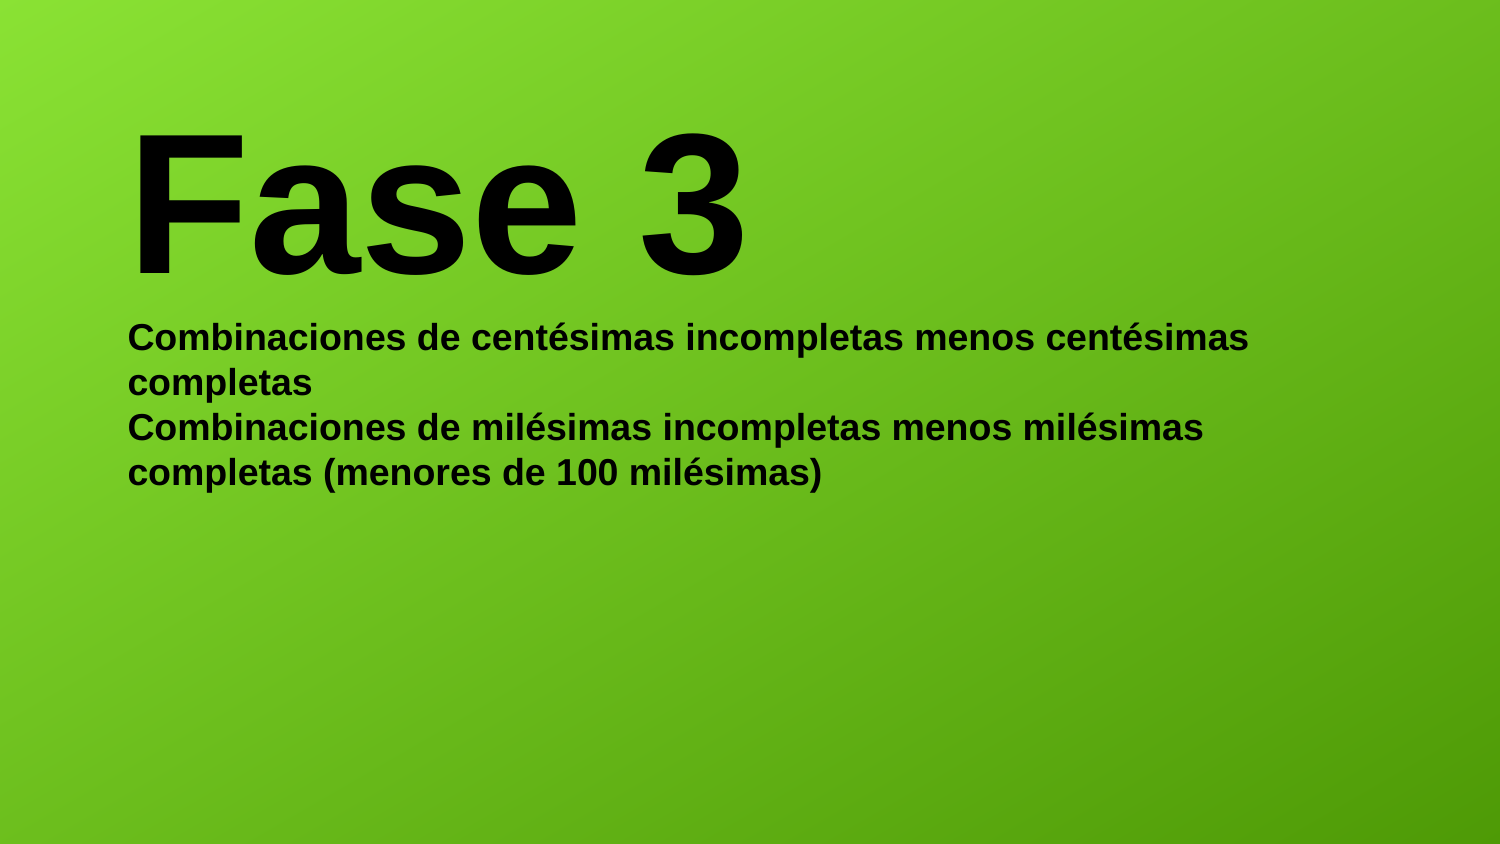

# Fase 3 Combinaciones de centésimas incompletas menos centésimas completas Combinaciones de milésimas incompletas menos milésimas completas (menores de 100 milésimas)